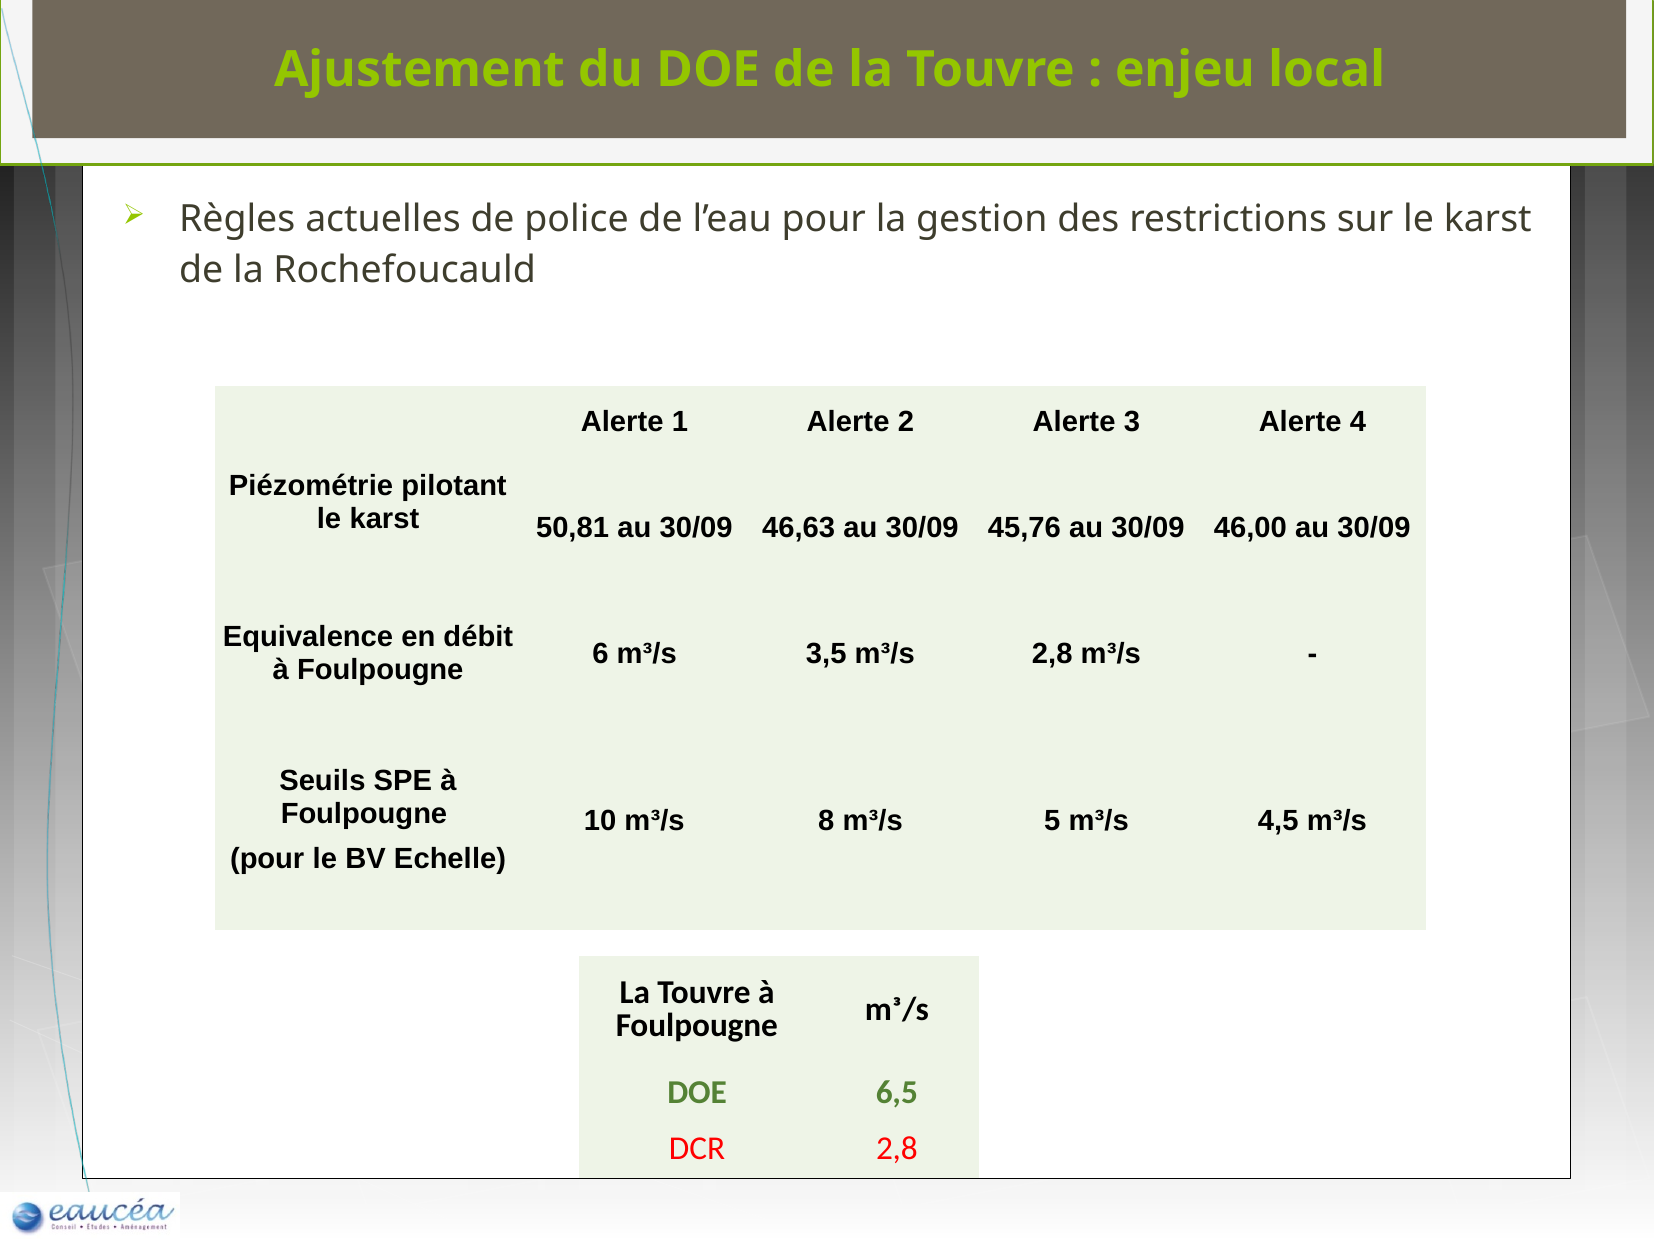

# Ajustement du DOE de la Touvre : enjeu local
Règles actuelles de police de l’eau pour la gestion des restrictions sur le karst de la Rochefoucauld
| | Alerte 1 | Alerte 2 | Alerte 3 | Alerte 4 |
| --- | --- | --- | --- | --- |
| Piézométrie pilotant le karst | 50,81 au 30/09 | 46,63 au 30/09 | 45,76 au 30/09 | 46,00 au 30/09 |
| Equivalence en débit à Foulpougne | 6 m³/s | 3,5 m³/s | 2,8 m³/s | - |
| Seuils SPE à Foulpougne (pour le BV Echelle) | 10 m³/s | 8 m³/s | 5 m³/s | 4,5 m³/s |
| La Touvre à Foulpougne | mᶟ/s |
| --- | --- |
| DOE | 6,5 |
| DCR | 2,8 |